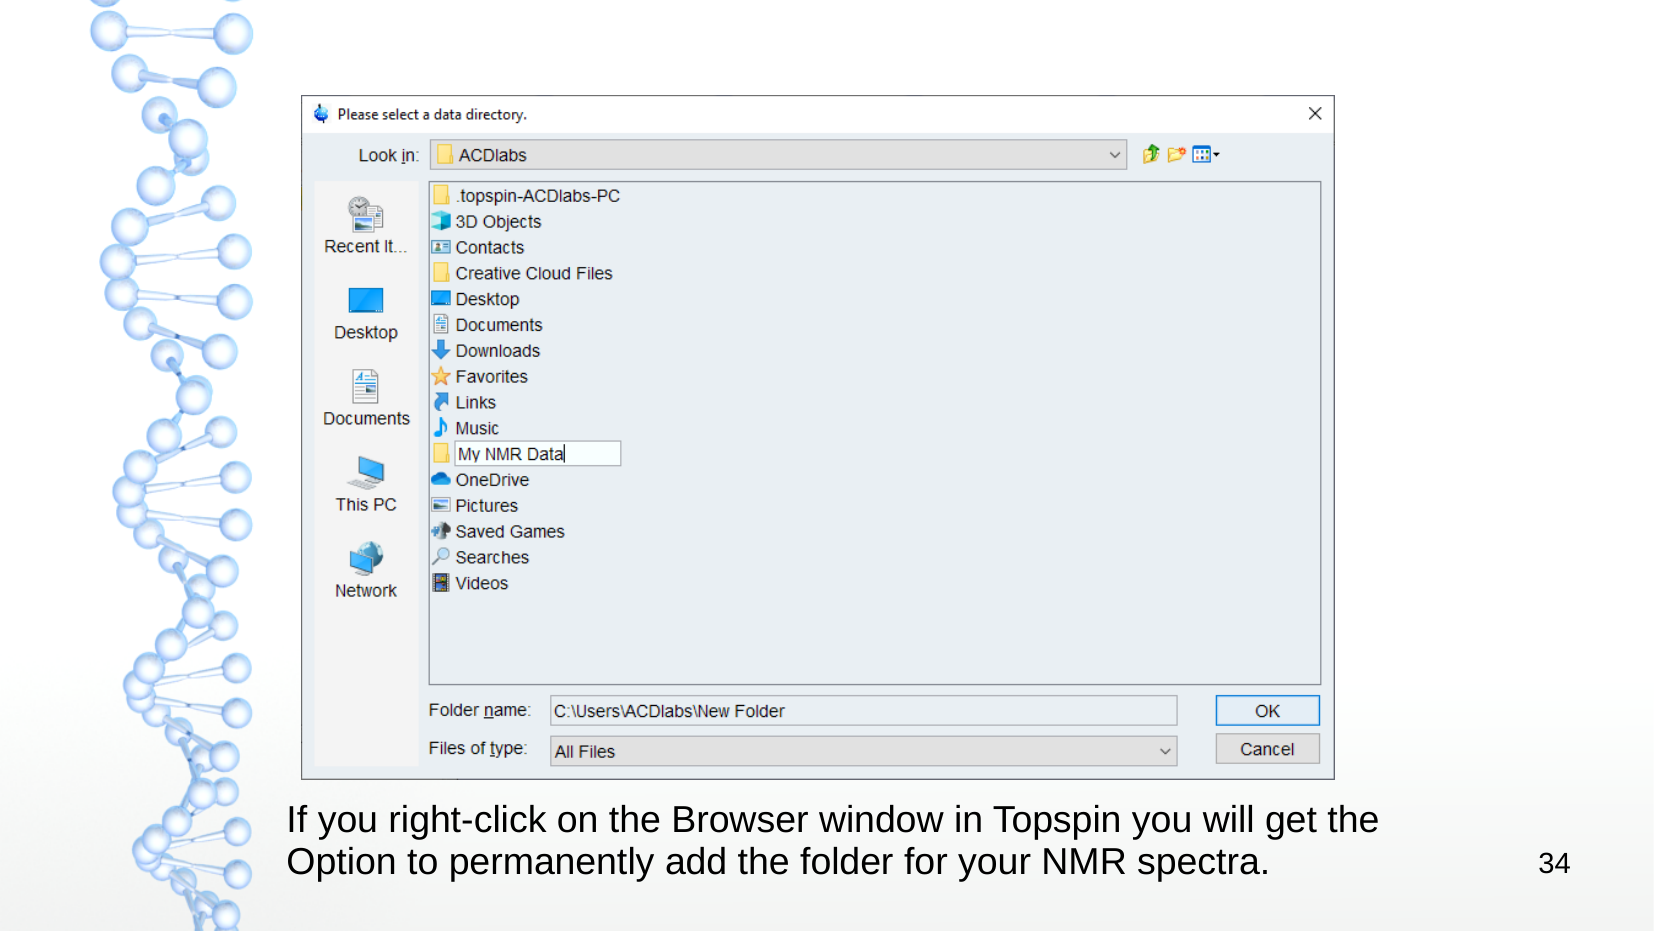

If you right-click on the Browser window in Topspin you will get the
Option to permanently add the folder for your NMR spectra.
34